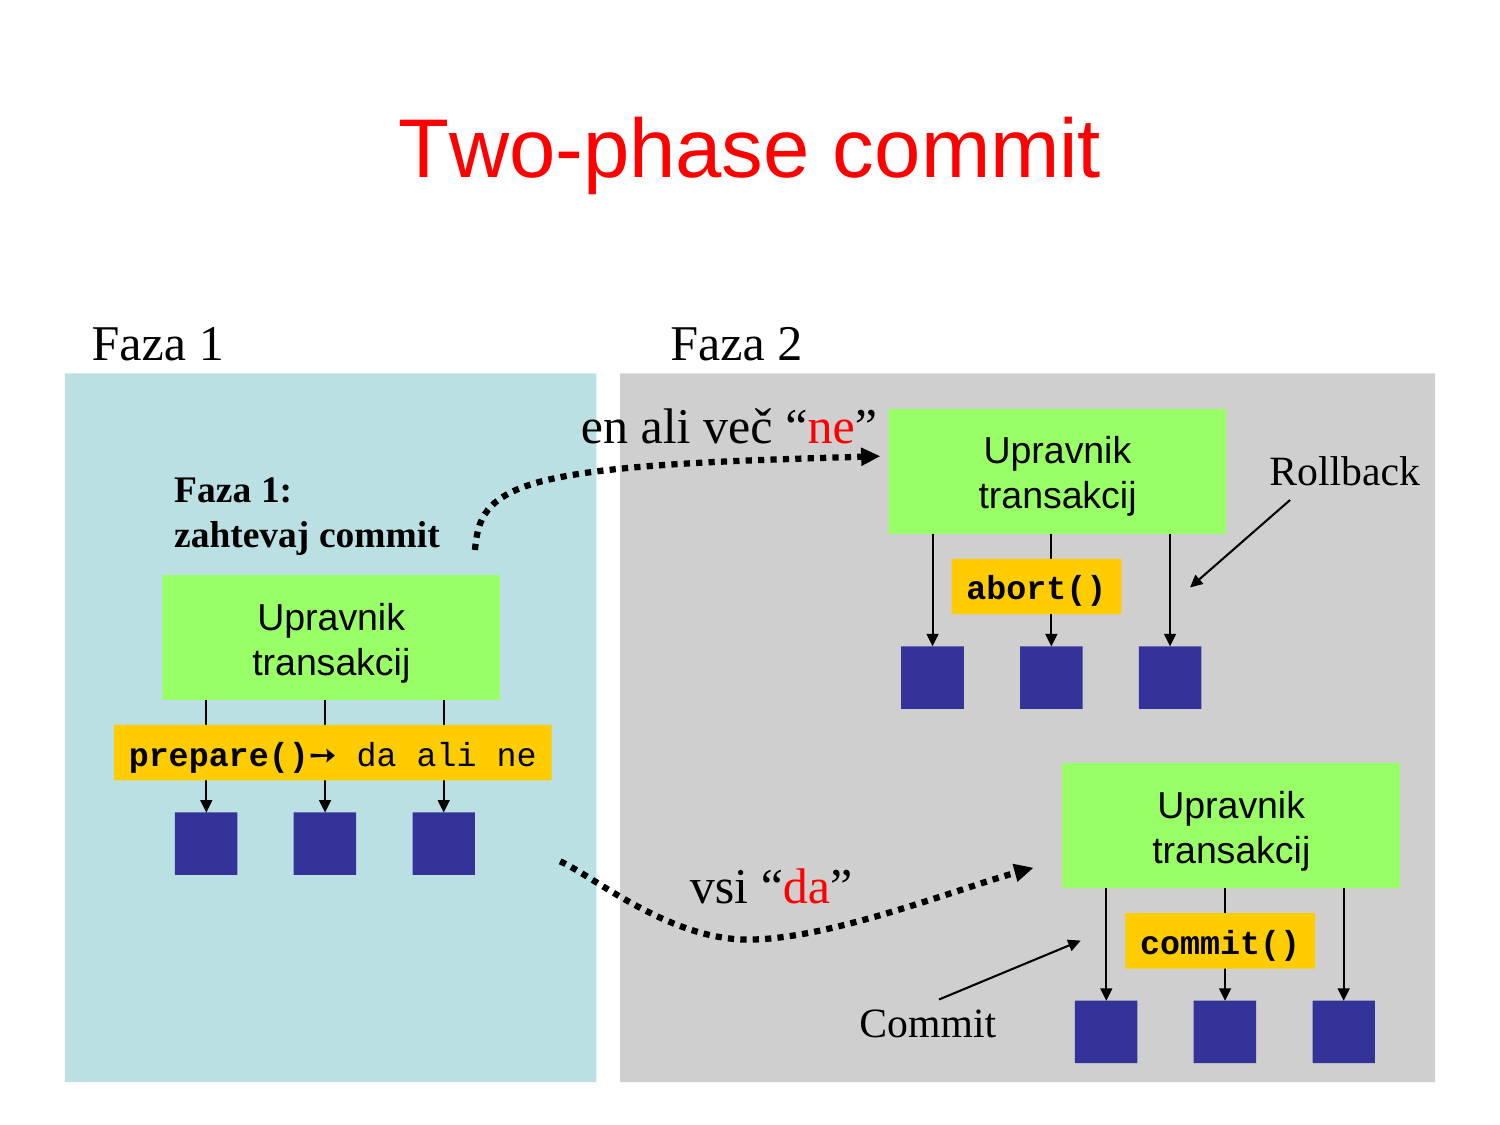

# Two-phase commit
Faza 1
Faza 2
en ali več “ne”
Upravnik
transakcij
Rollback
Faza 1:
zahtevaj commit
abort()
Upravnik
transakcij
prepare() da ali ne
Upravnik
transakcij
vsi “da”
commit()
Commit